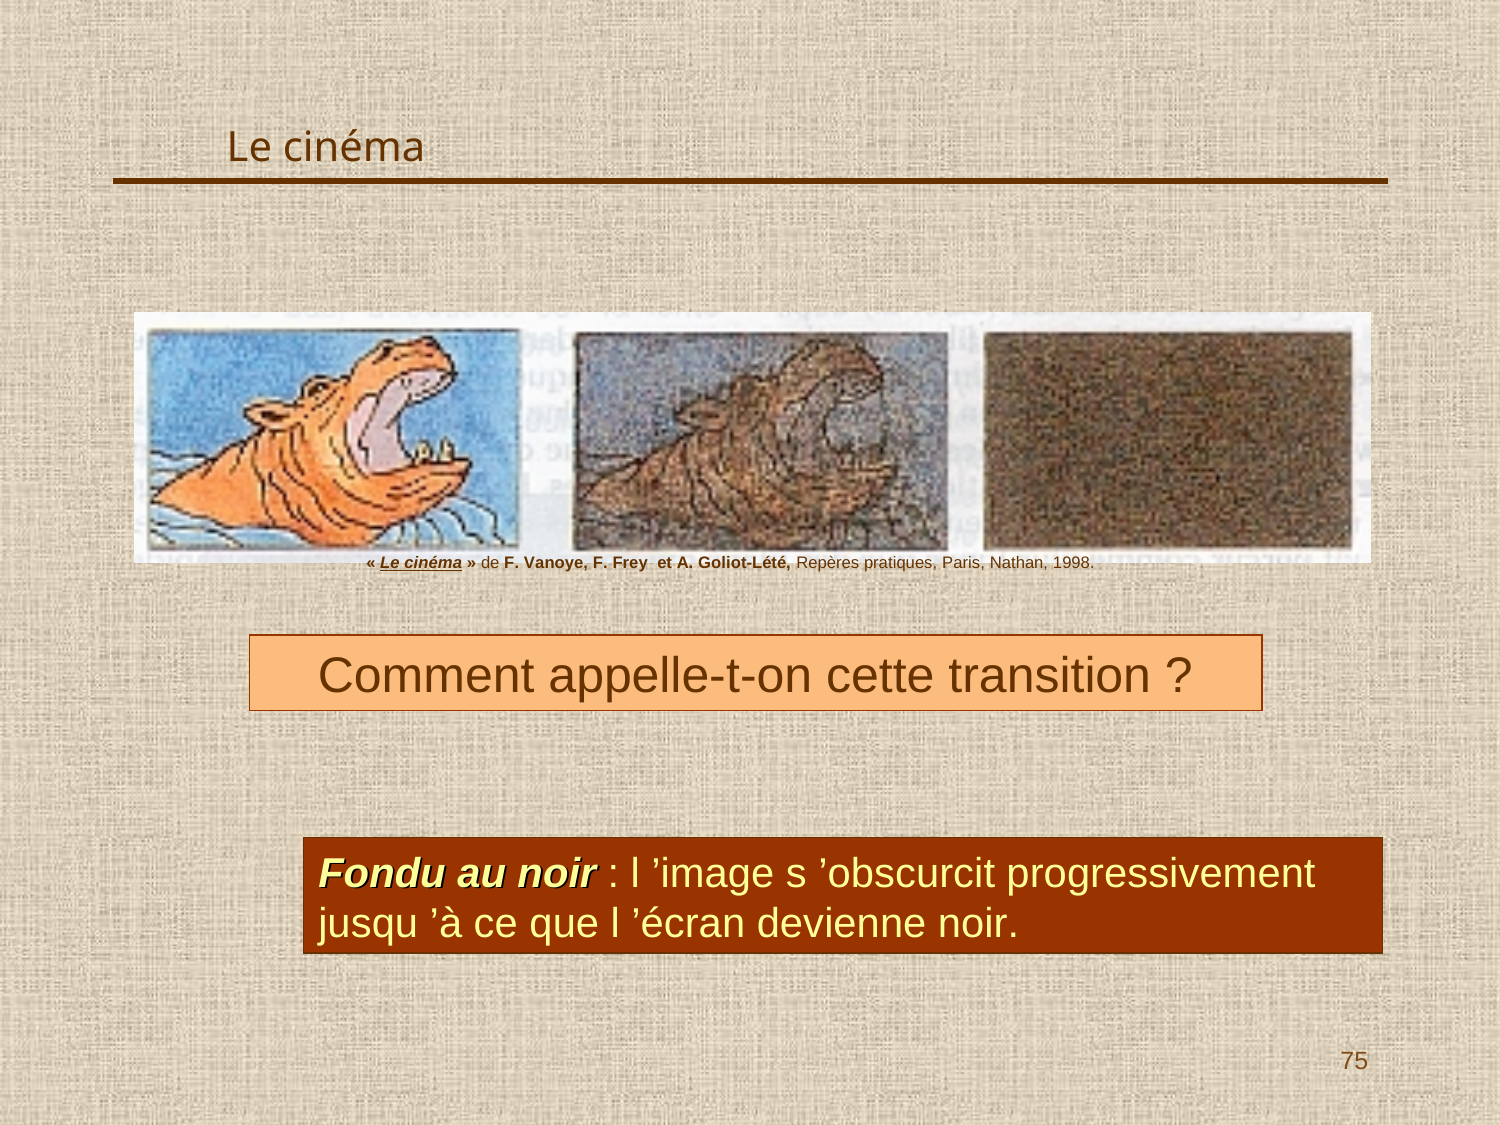

Le cinéma
« Le cinéma » de F. Vanoye, F. Frey et A. Goliot-Lété, Repères pratiques, Paris, Nathan, 1998.
Comment appelle-t-on cette transition ?
Fondu au noir : l ’image s ’obscurcit progressivement jusqu ’à ce que l ’écran devienne noir.
75